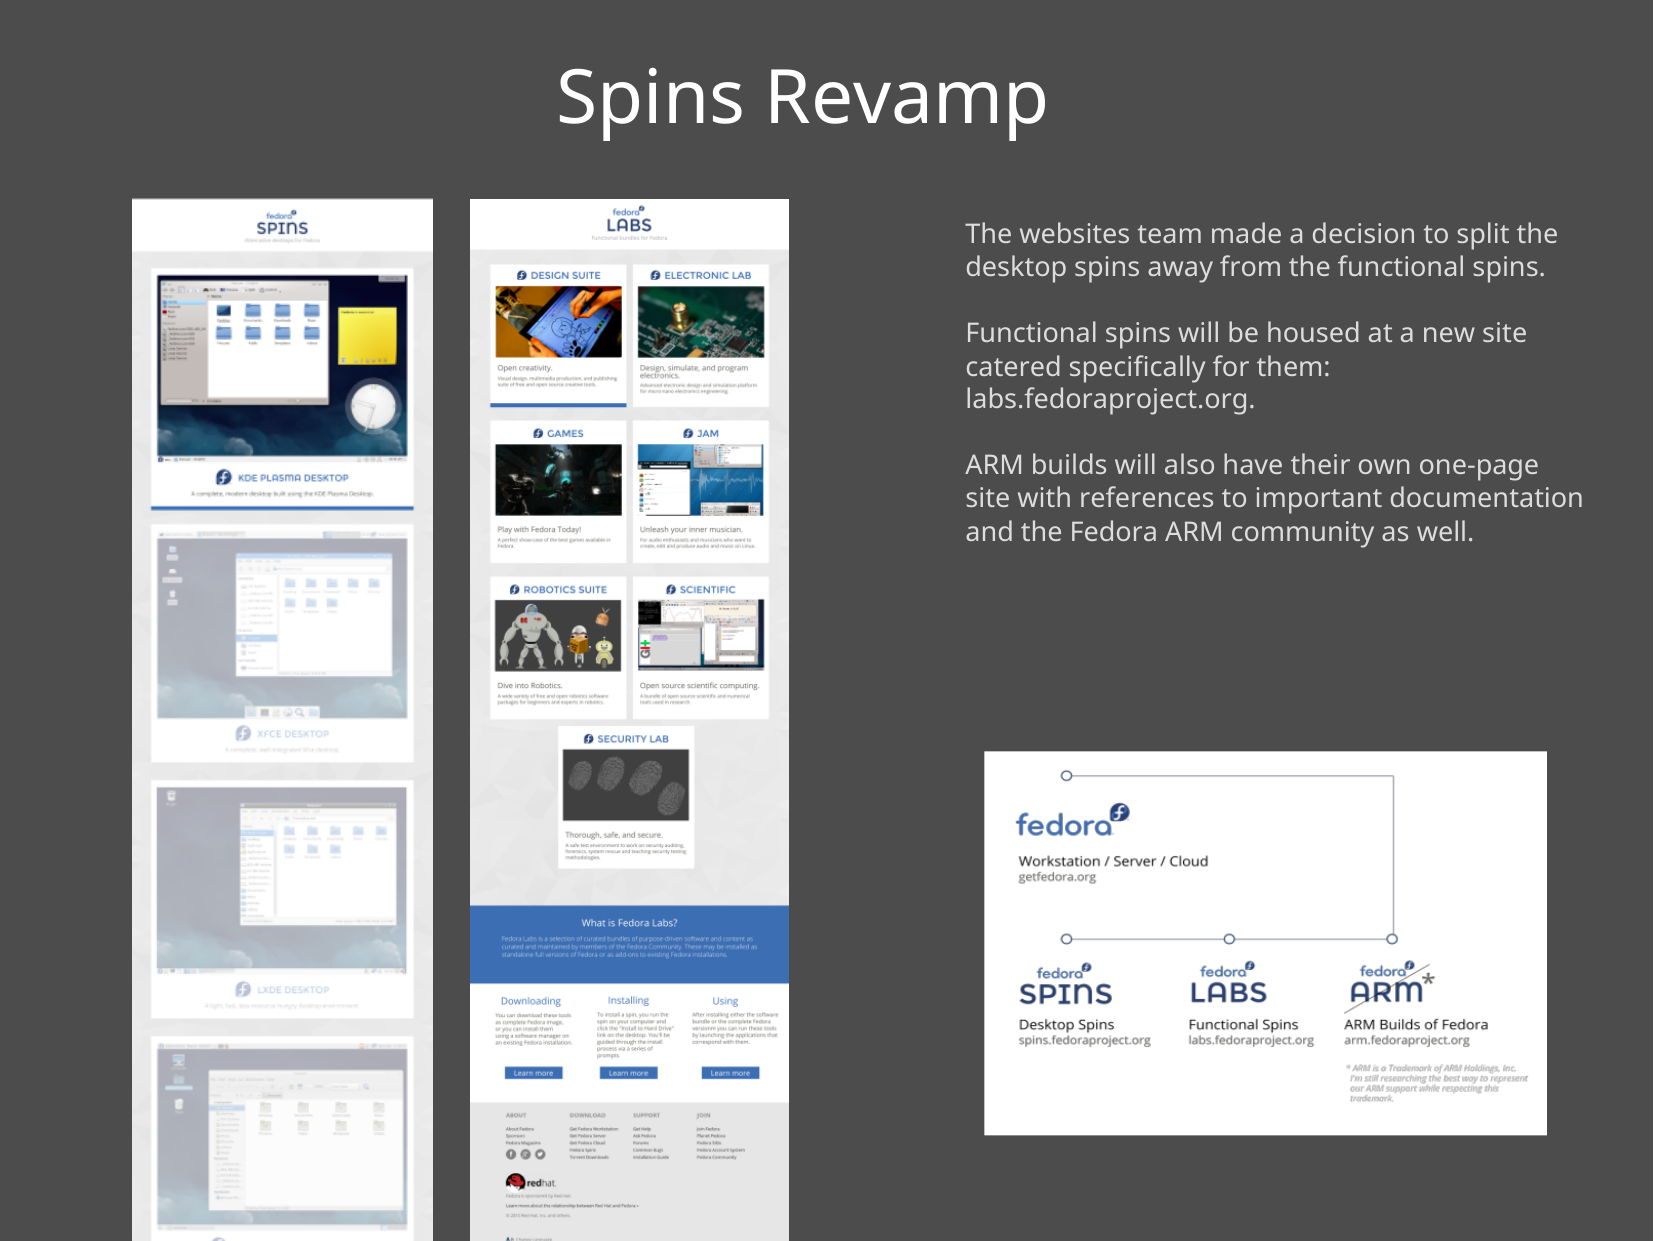

# Spins Revamp
The websites team made a decision to split the desktop spins away from the functional spins.
Functional spins will be housed at a new site catered specifically for them: labs.fedoraproject.org.
ARM builds will also have their own one-page site with references to important documentation and the Fedora ARM community as well.